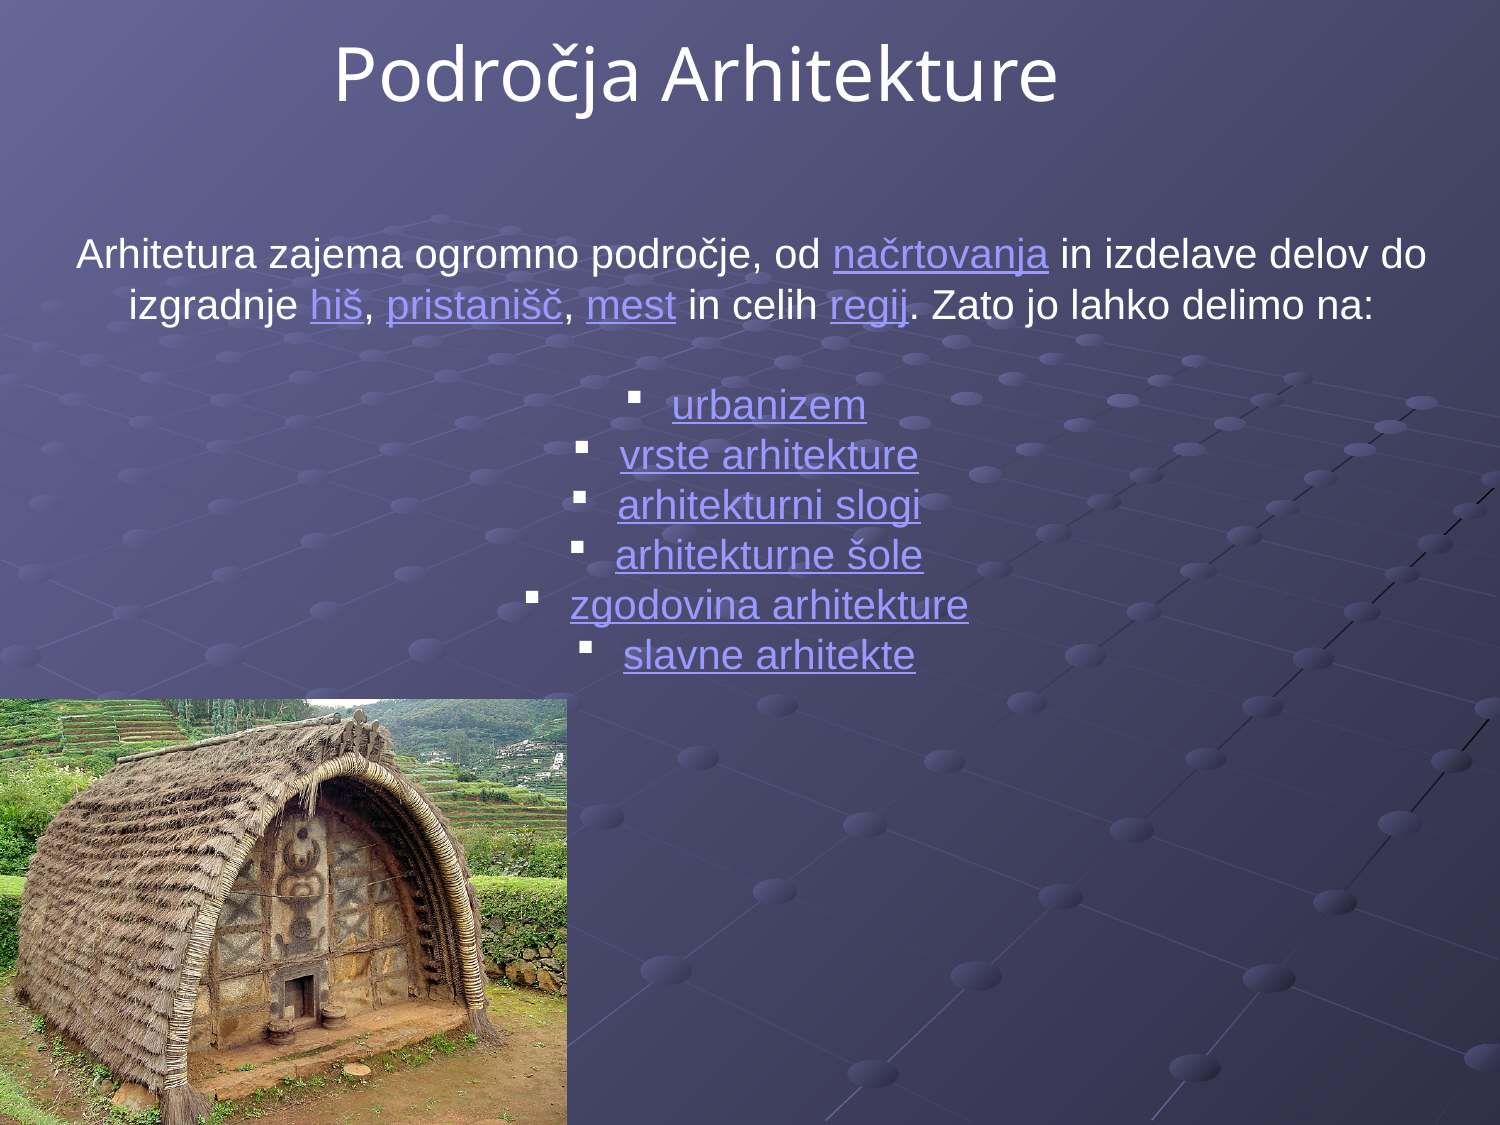

Področja Arhitekture
Arhitetura zajema ogromno področje, od načrtovanja in izdelave delov do izgradnje hiš, pristanišč, mest in celih regij. Zato jo lahko delimo na:
 urbanizem
 vrste arhitekture
 arhitekturni slogi
 arhitekturne šole
 zgodovina arhitekture
 slavne arhitekte